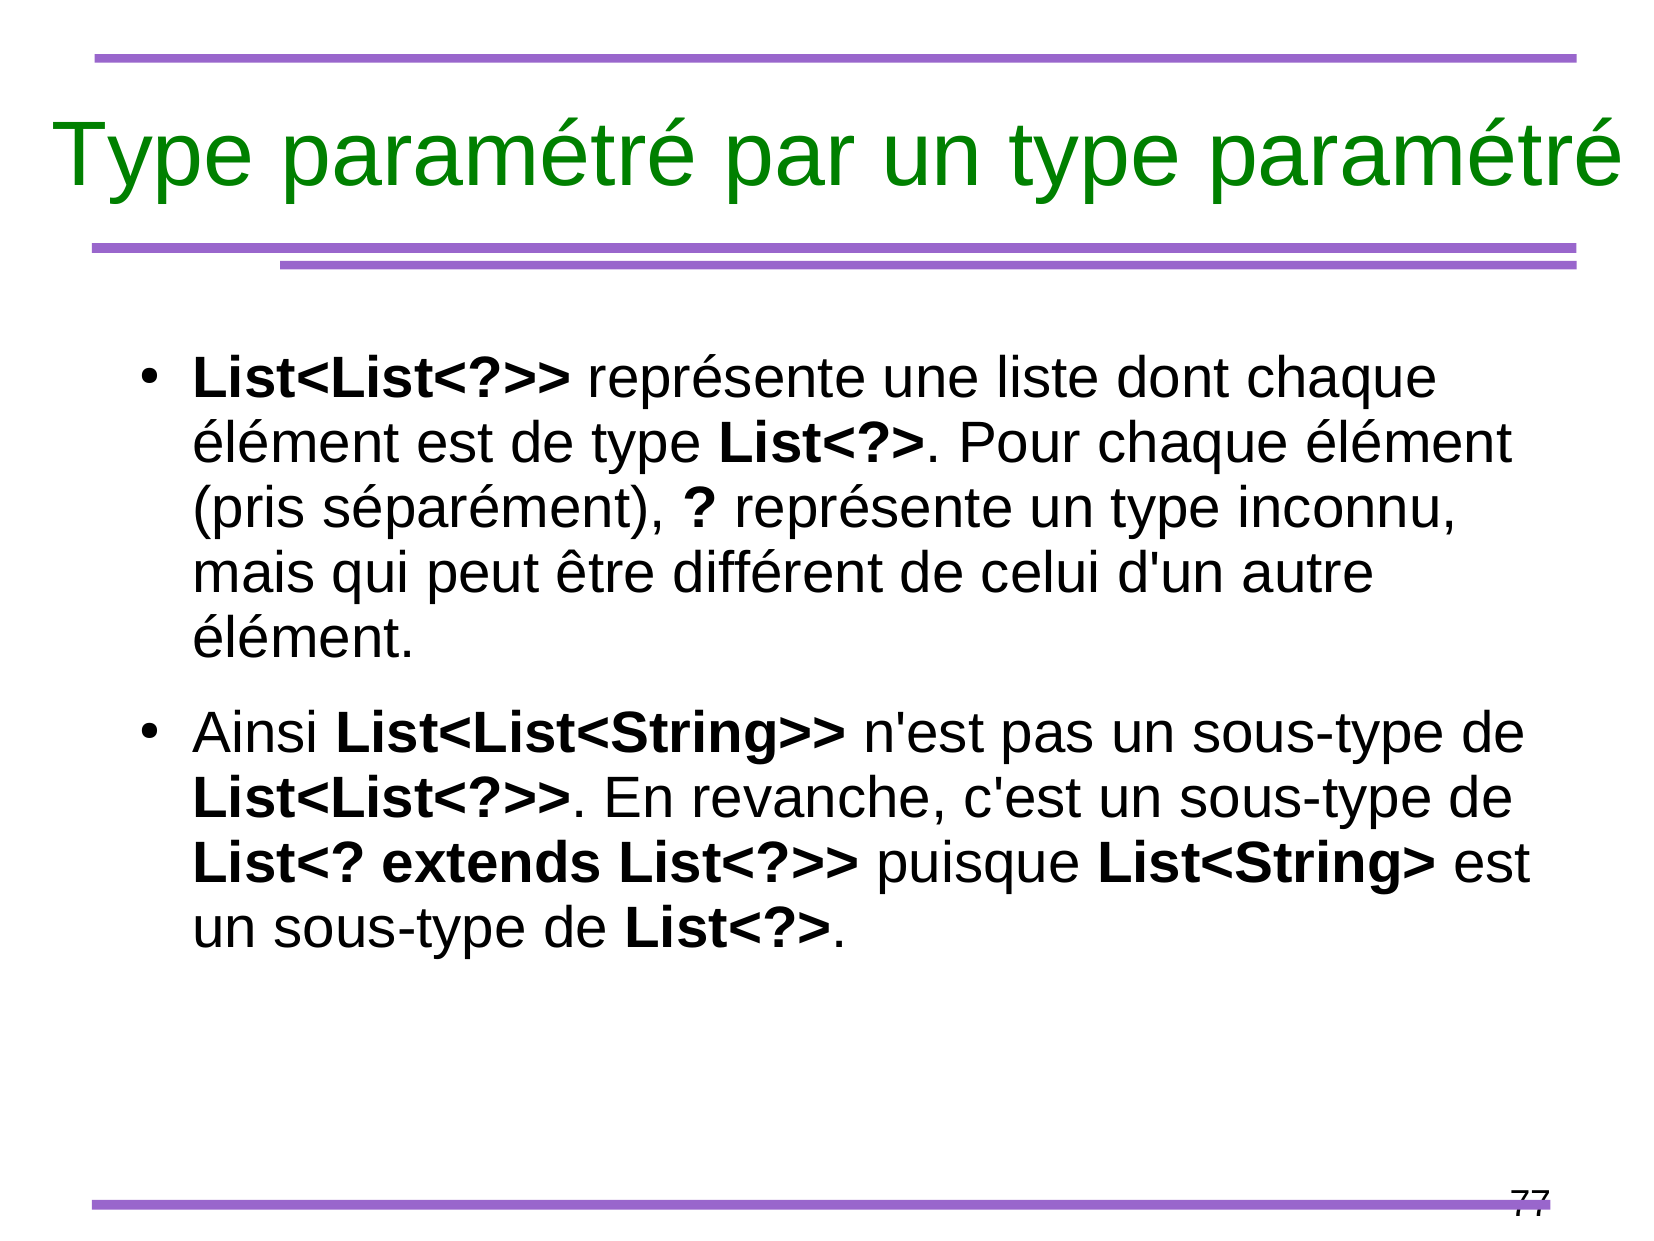

# Type paramétré par un type paramétré
List<List<?>> représente une liste dont chaque élément est de type List<?>. Pour chaque élément (pris séparément), ? représente un type inconnu, mais qui peut être différent de celui d'un autre élément.
Ainsi List<List<String>> n'est pas un sous-type de List<List<?>>. En revanche, c'est un sous-type de List<? extends List<?>> puisque List<String> est un sous-type de List<?>.